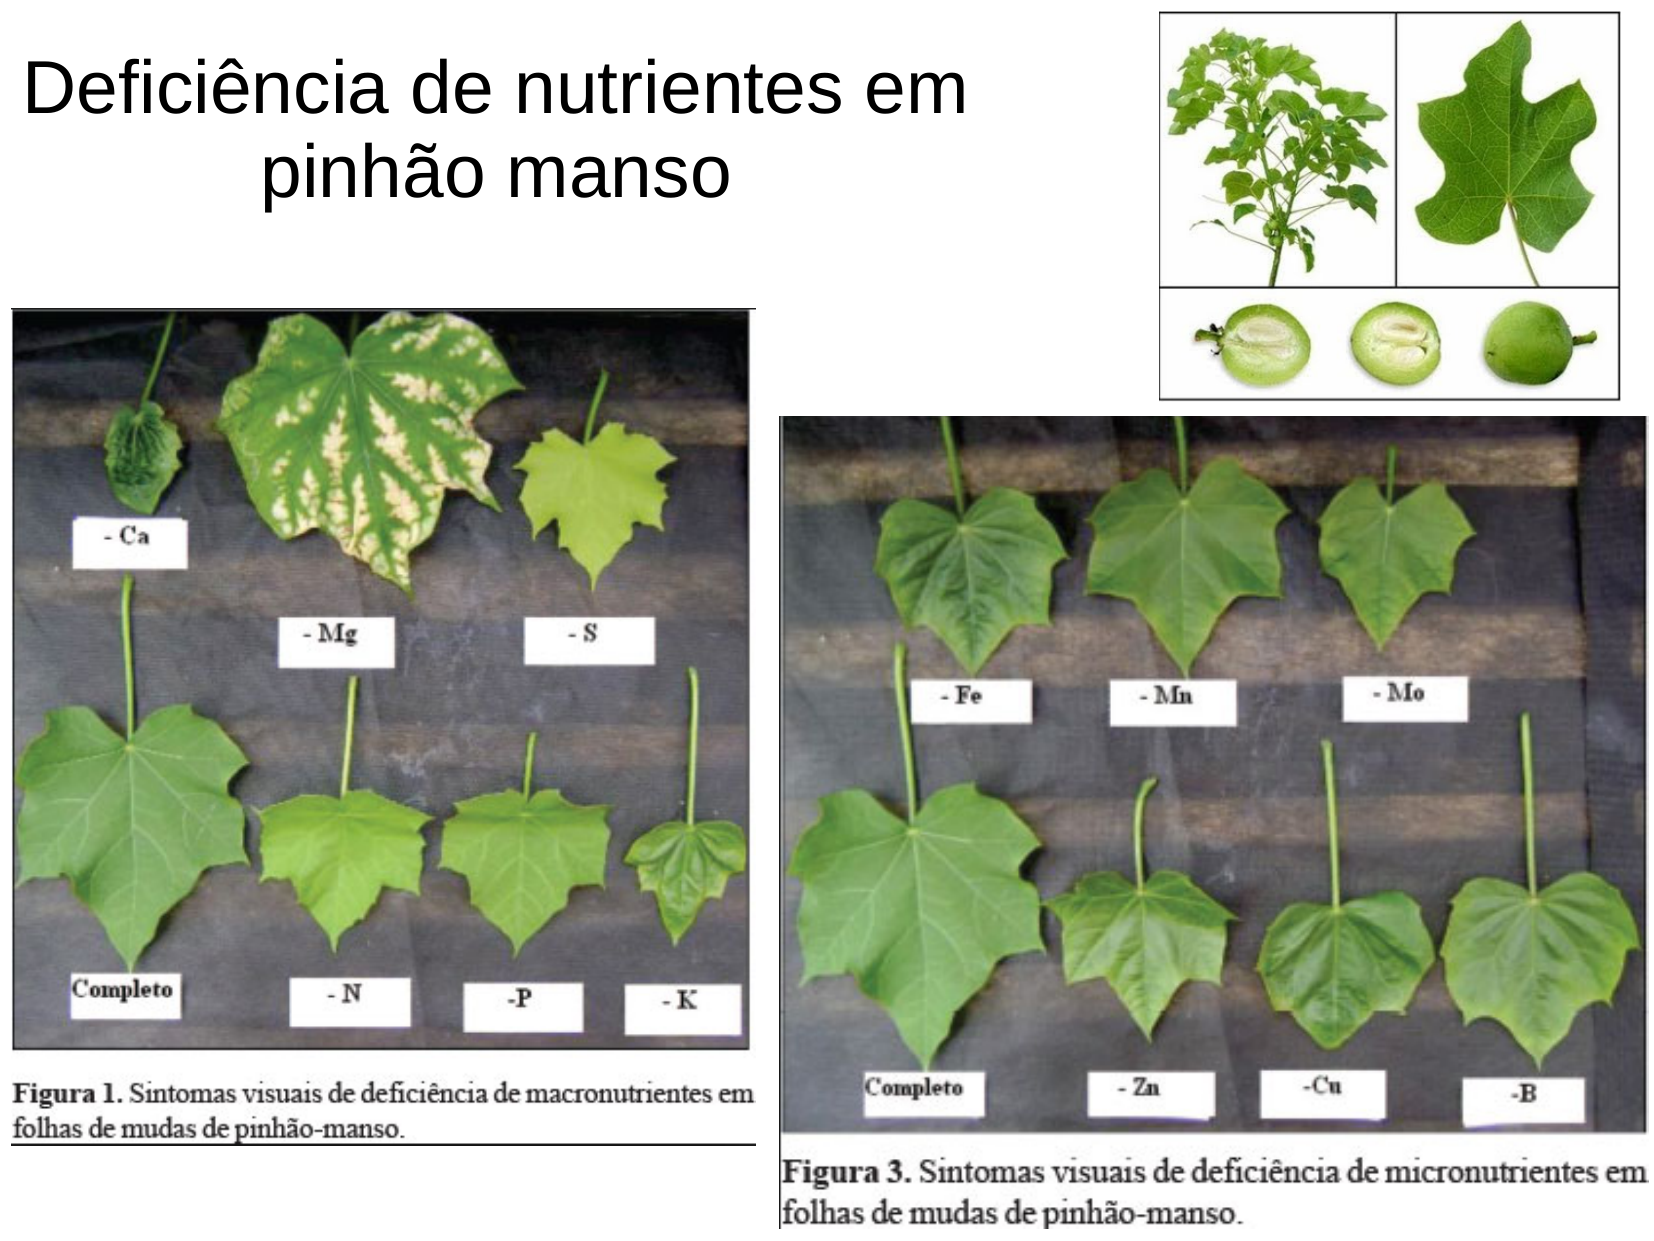

# Deficiência de nutrientes em pinhão manso